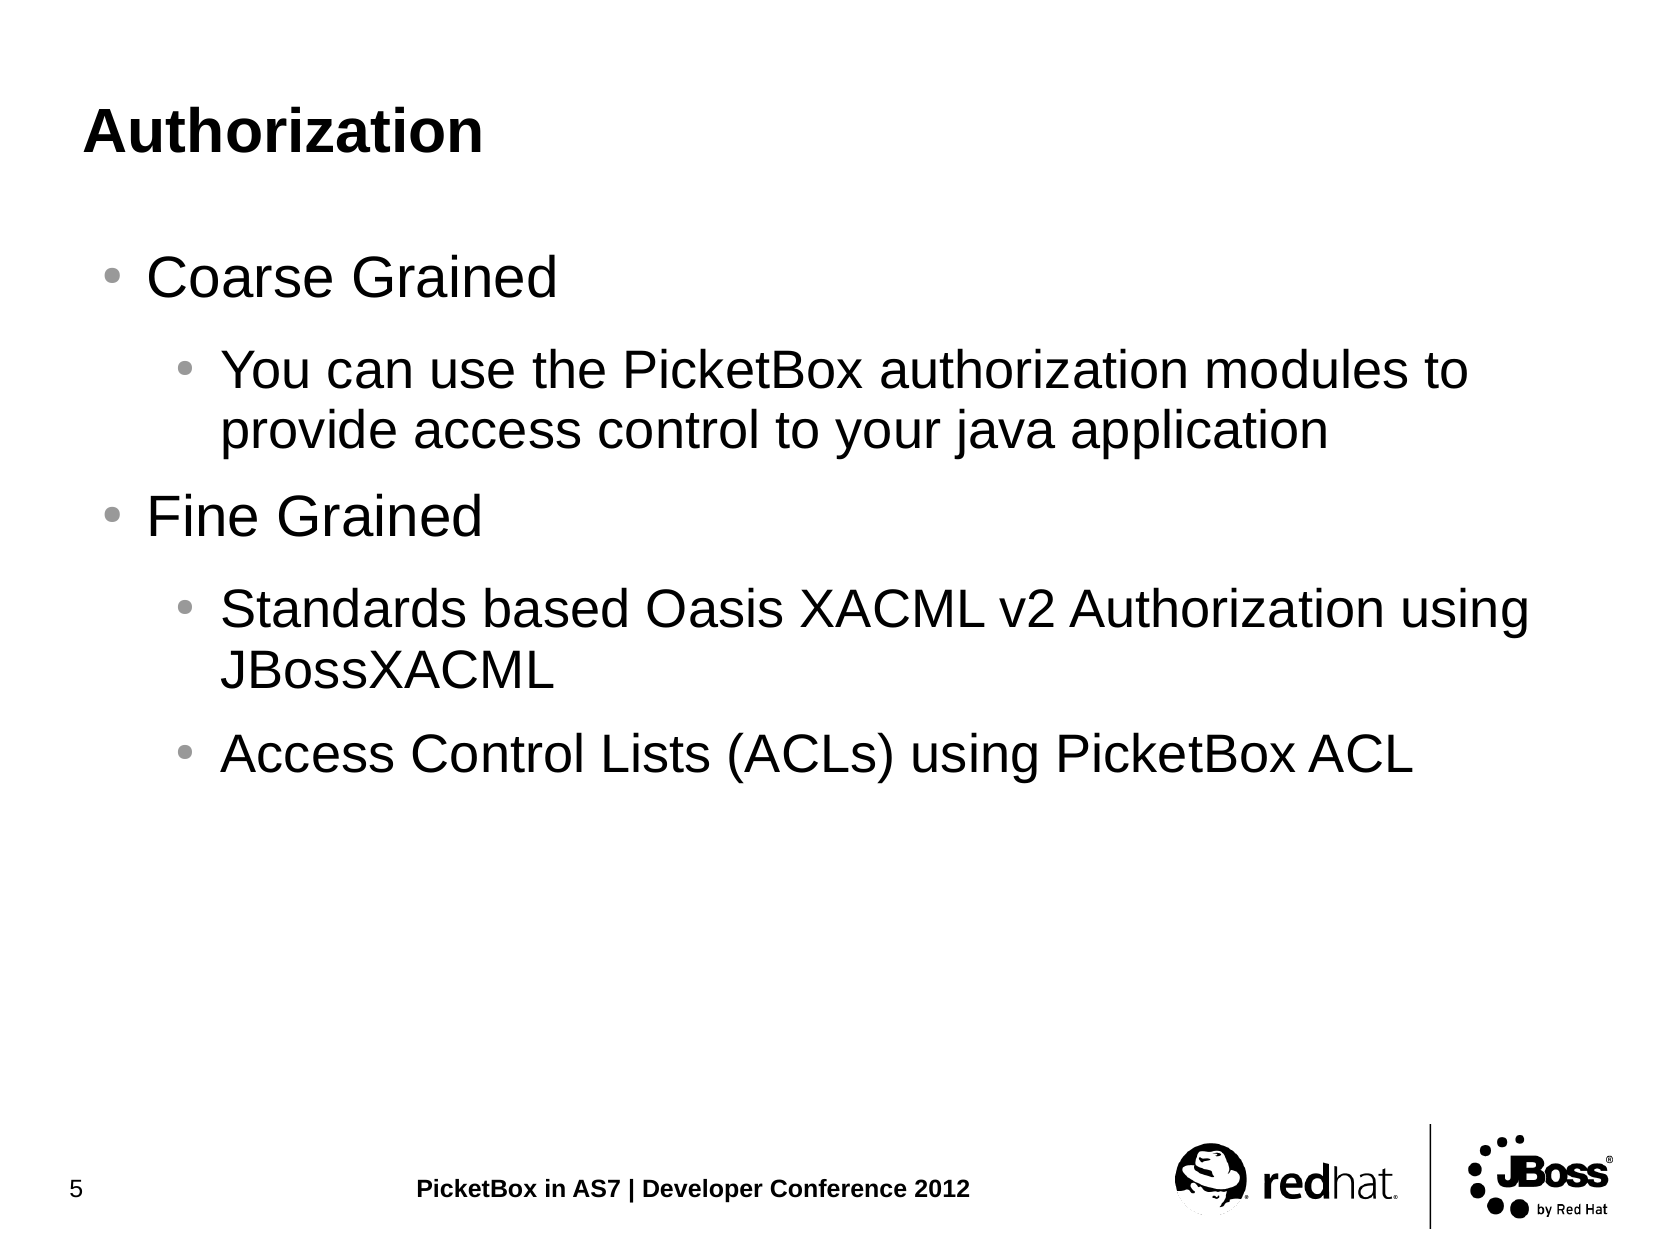

# Authorization
Coarse Grained
You can use the PicketBox authorization modules to provide access control to your java application
Fine Grained
Standards based Oasis XACML v2 Authorization using JBossXACML
Access Control Lists (ACLs) using PicketBox ACL